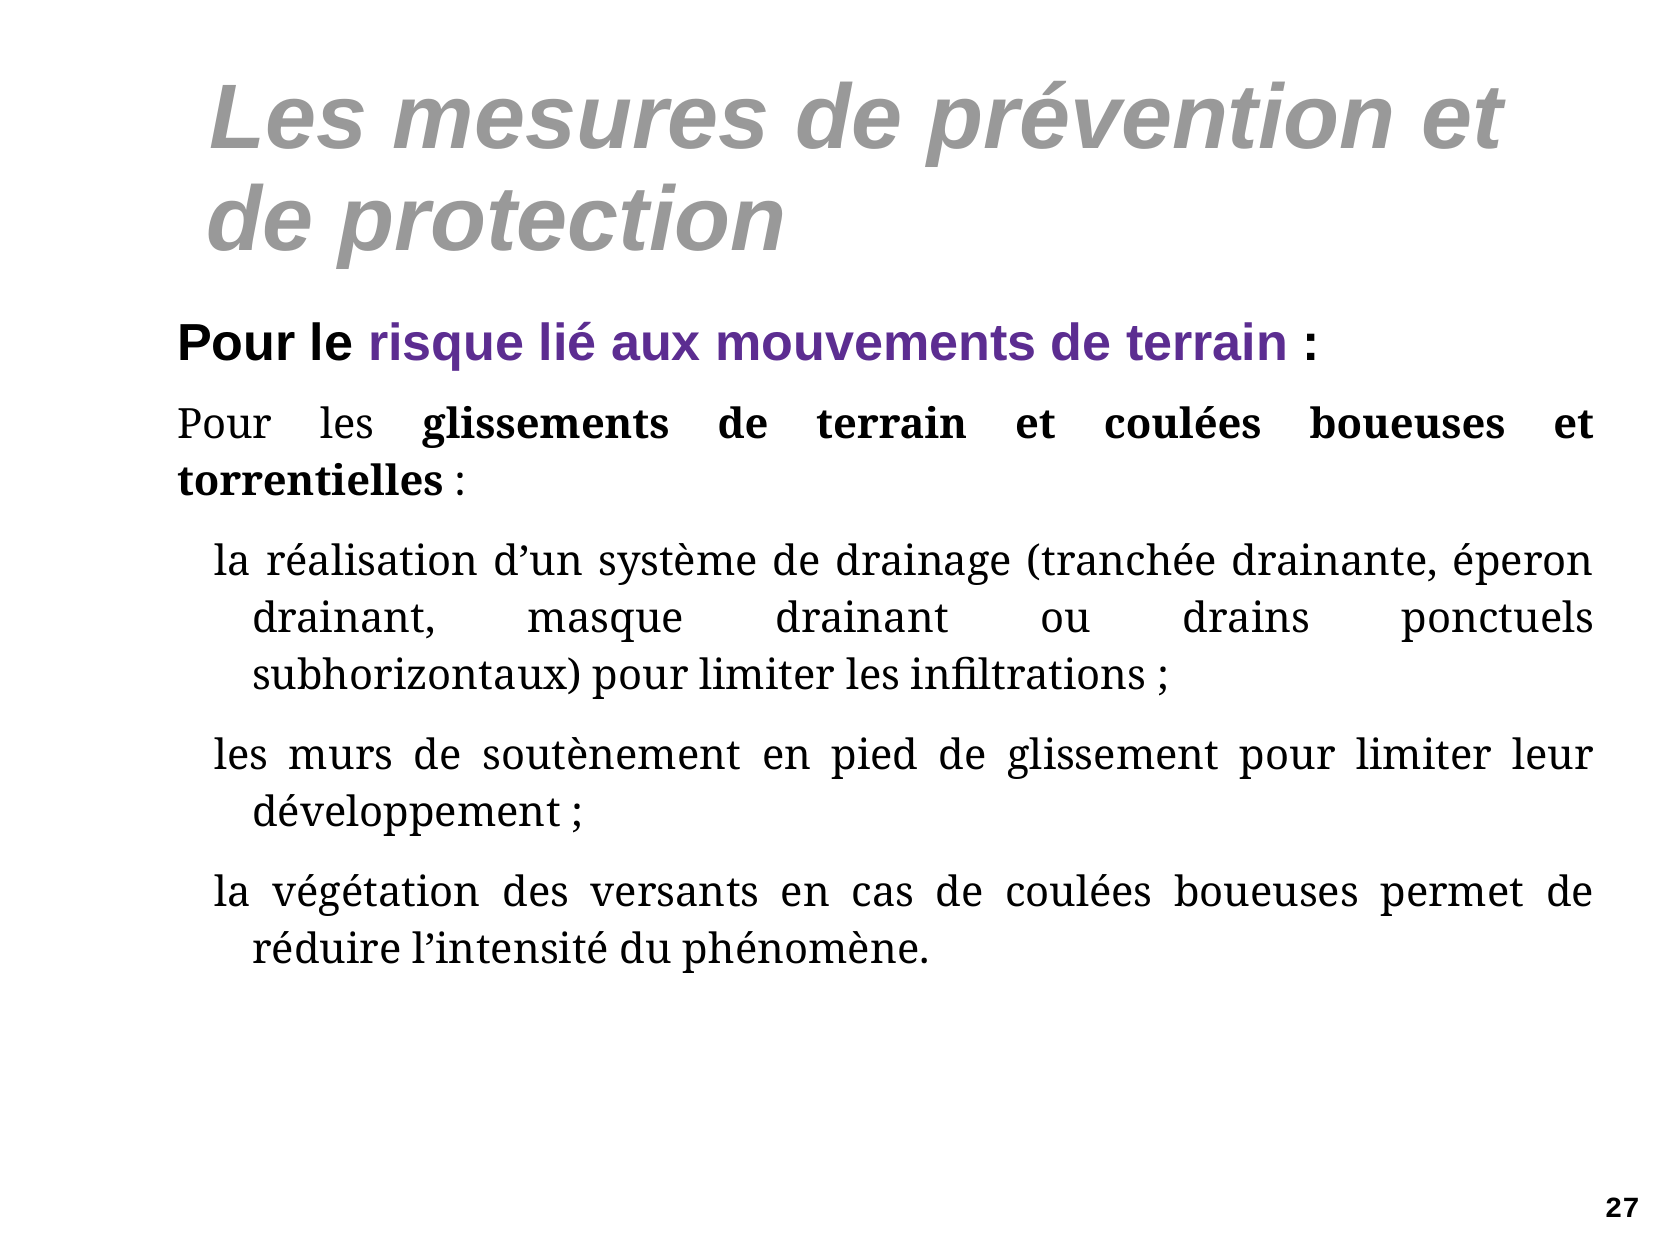

# Les mesures de prévention et de protection
Pour le risque lié aux mouvements de terrain :
Pour les glissements de terrain et coulées boueuses et torrentielles :
la réalisation d’un système de drainage (tranchée drainante, éperon drainant, masque drainant ou drains ponctuels subhorizontaux) pour limiter les infiltrations ;
les murs de soutènement en pied de glissement pour limiter leur développement ;
la végétation des versants en cas de coulées boueuses permet de réduire l’intensité du phénomène.